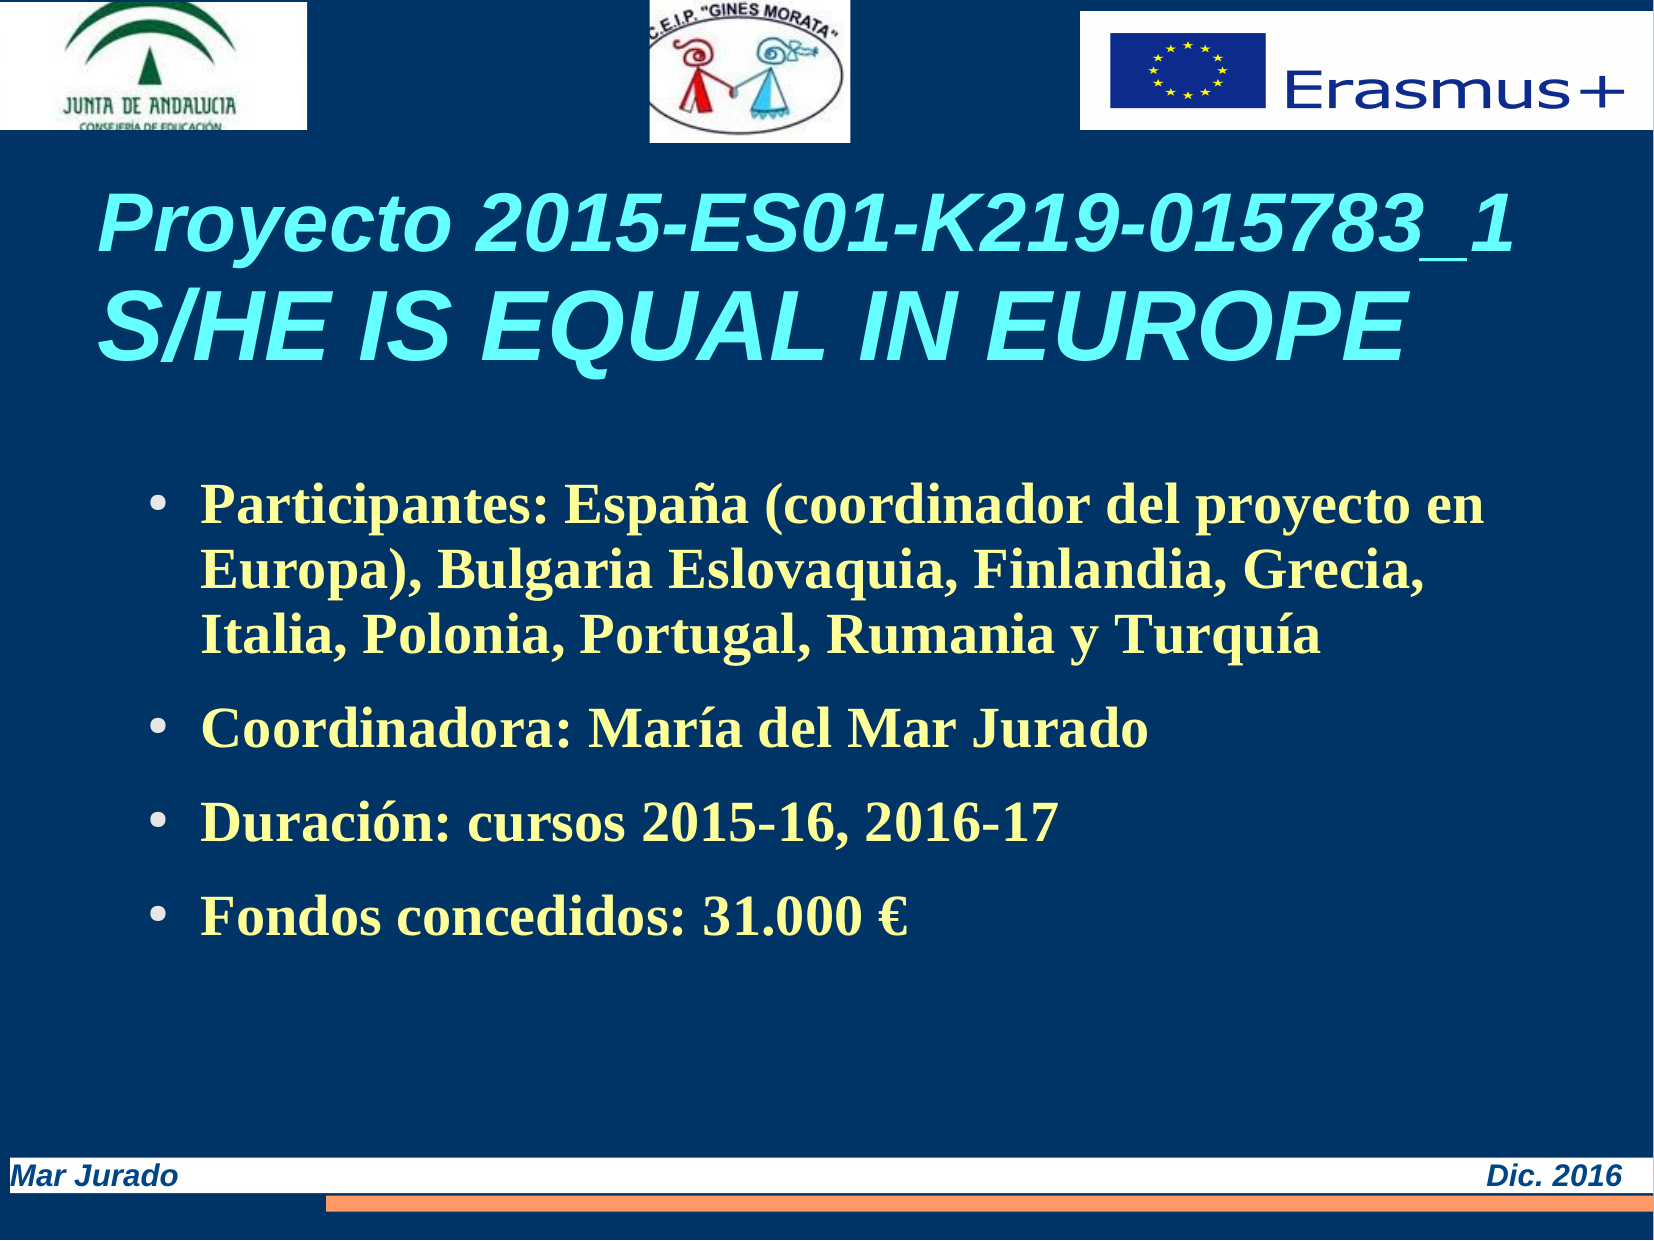

# Proyecto 2015-ES01-K219-015783_1 S/HE IS EQUAL IN EUROPE
Participantes: España (coordinador del proyecto en Europa), Bulgaria Eslovaquia, Finlandia, Grecia, Italia, Polonia, Portugal, Rumania y Turquía
Coordinadora: María del Mar Jurado
Duración: cursos 2015-16, 2016-17
Fondos concedidos: 31.000 €
Mar Jurado																		Dic. 2016